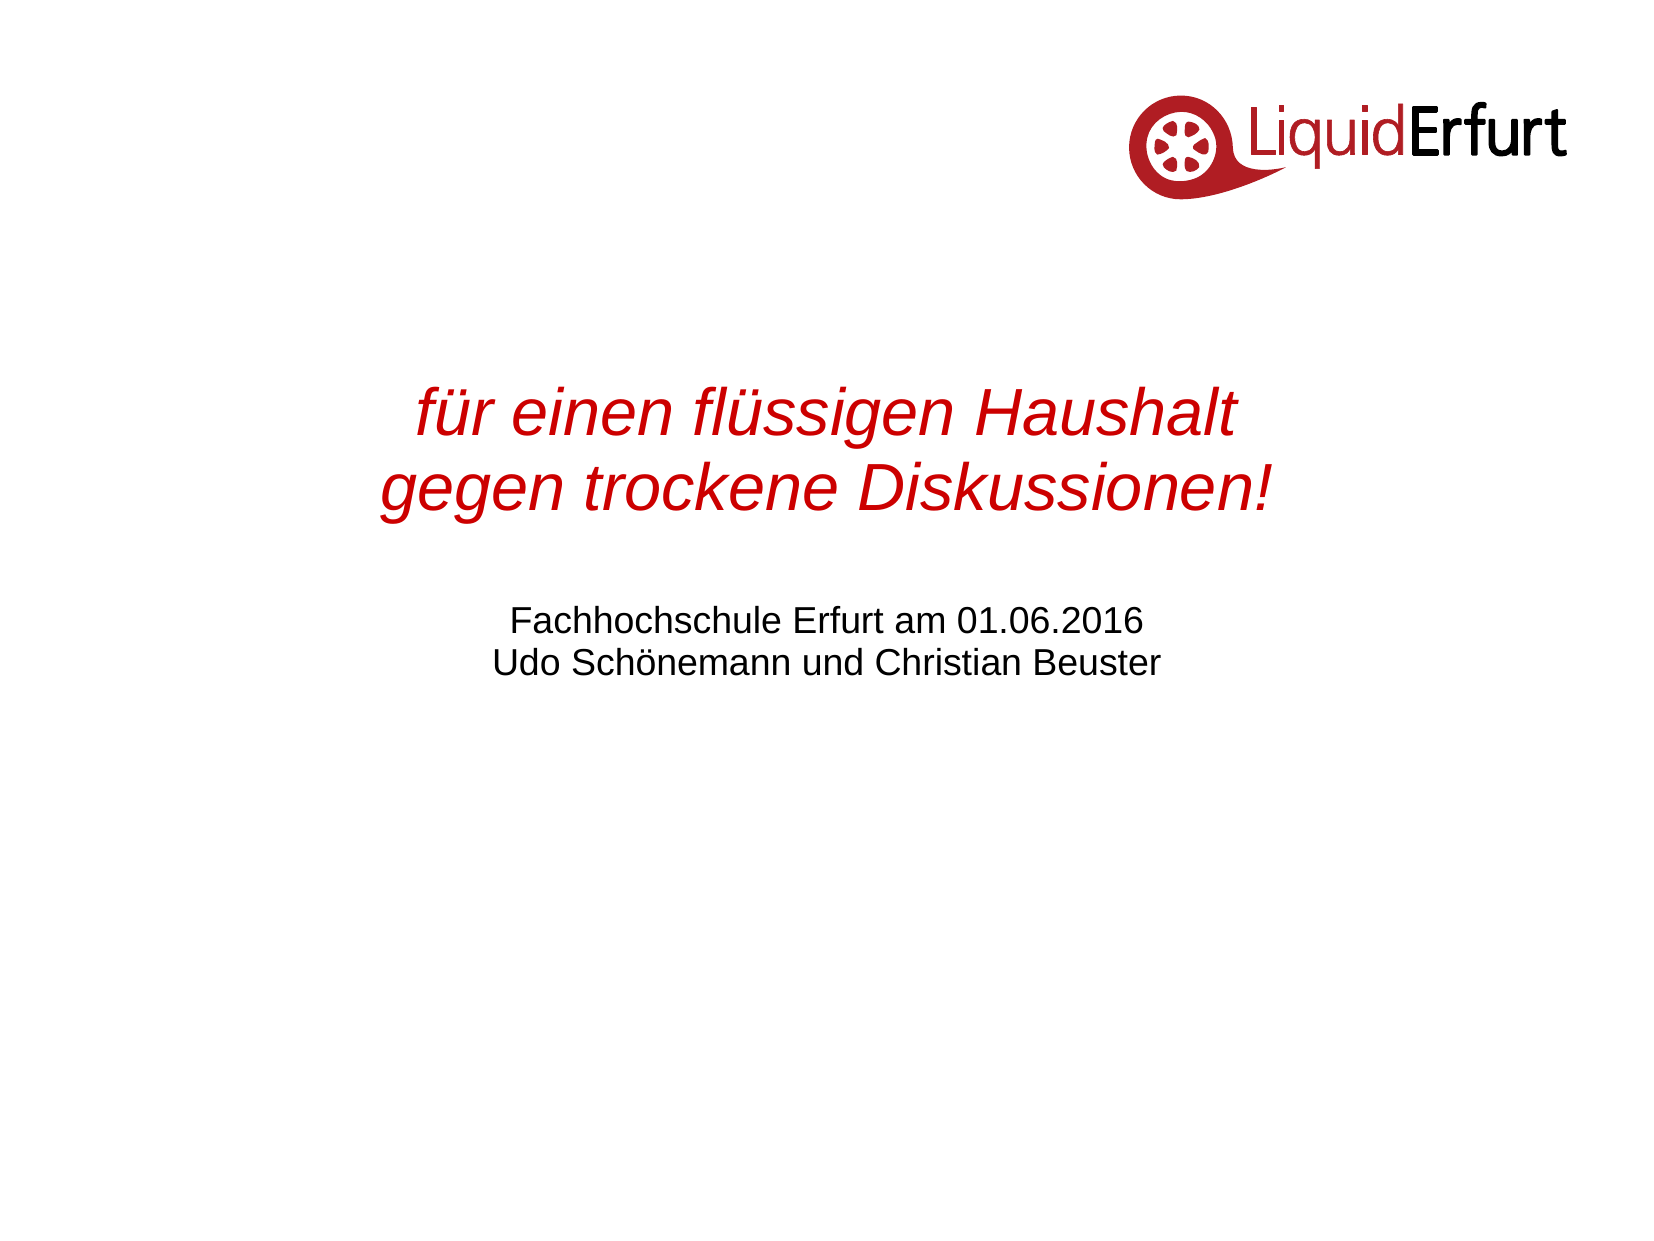

# für einen flüssigen Haushalt
gegen trockene Diskussionen!
Fachhochschule Erfurt am 01.06.2016
Udo Schönemann und Christian Beuster